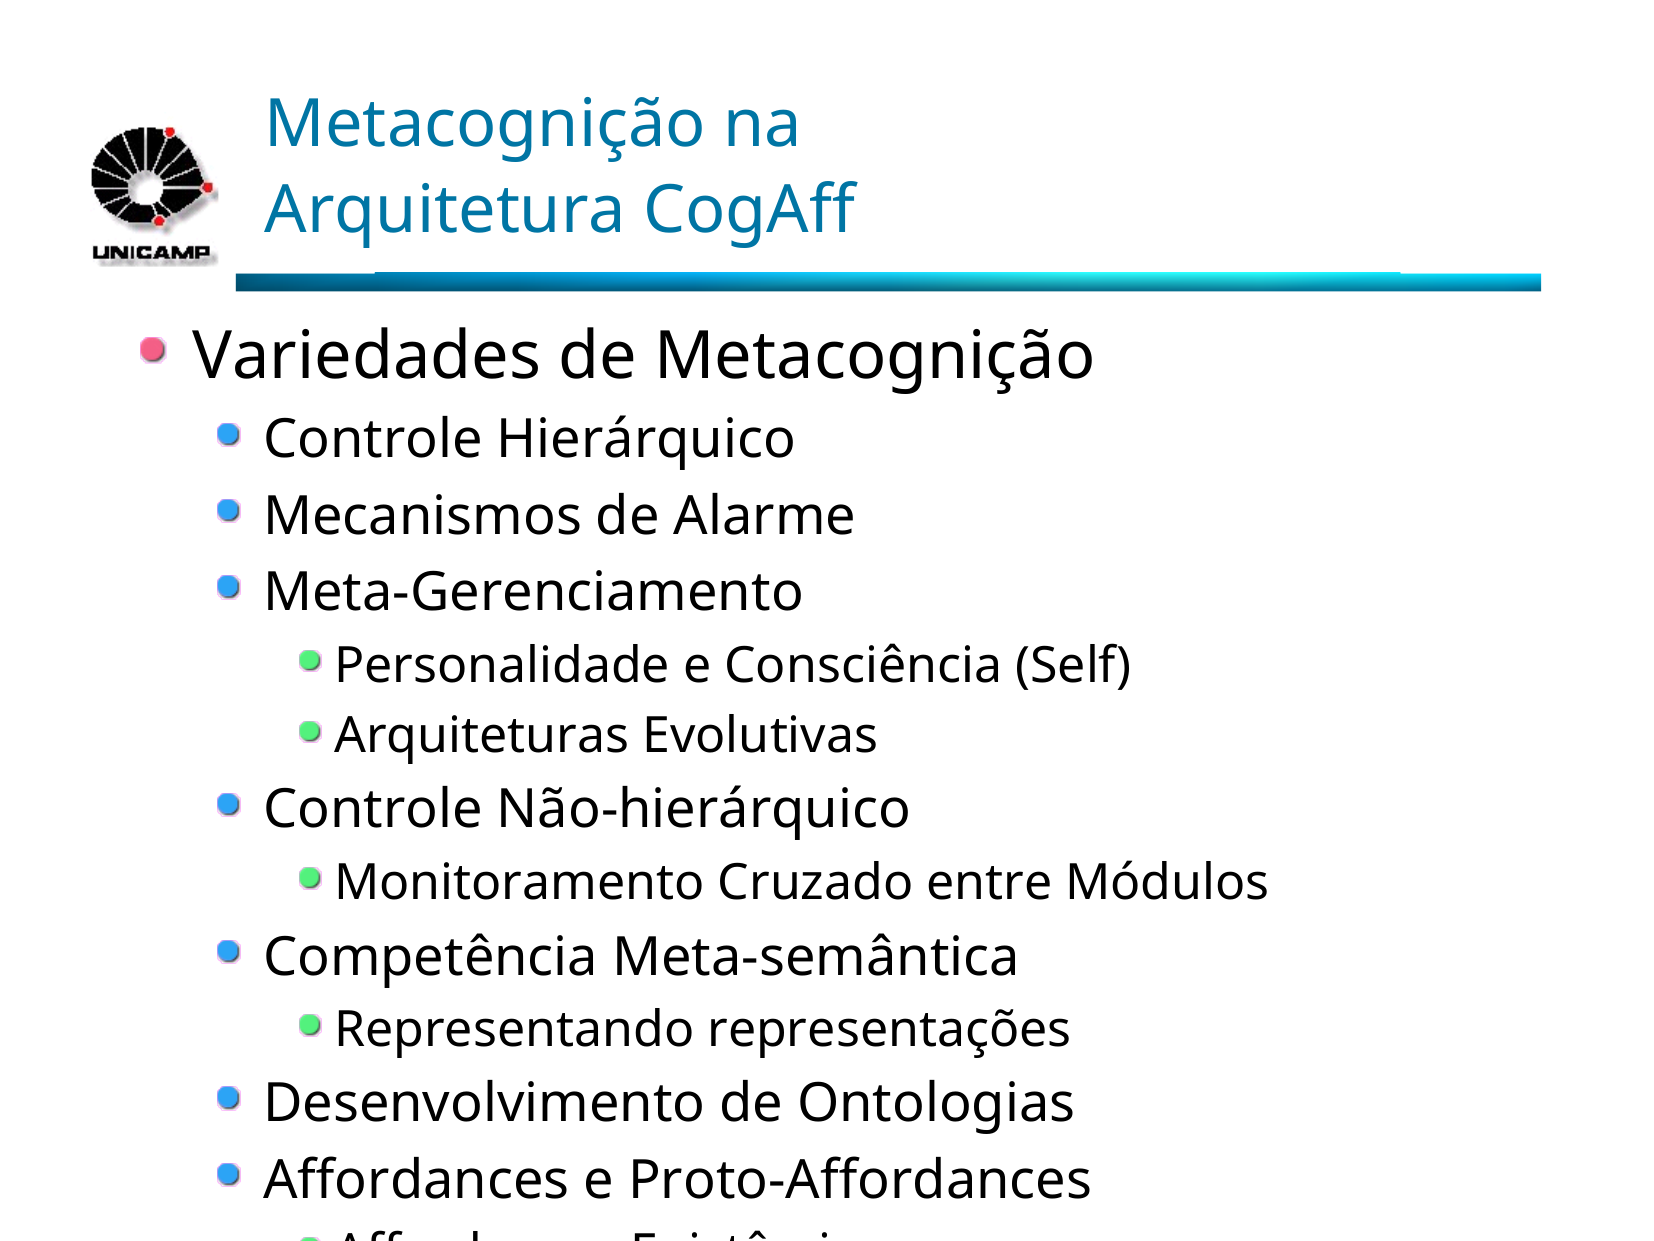

# Metacognição na Arquitetura CogAff
Variedades de Metacognição
Controle Hierárquico
Mecanismos de Alarme
Meta-Gerenciamento
Personalidade e Consciência (Self)
Arquiteturas Evolutivas
Controle Não-hierárquico
Monitoramento Cruzado entre Módulos
Competência Meta-semântica
Representando representações
Desenvolvimento de Ontologias
Affordances e Proto-Affordances
Affordances Epistêmicas